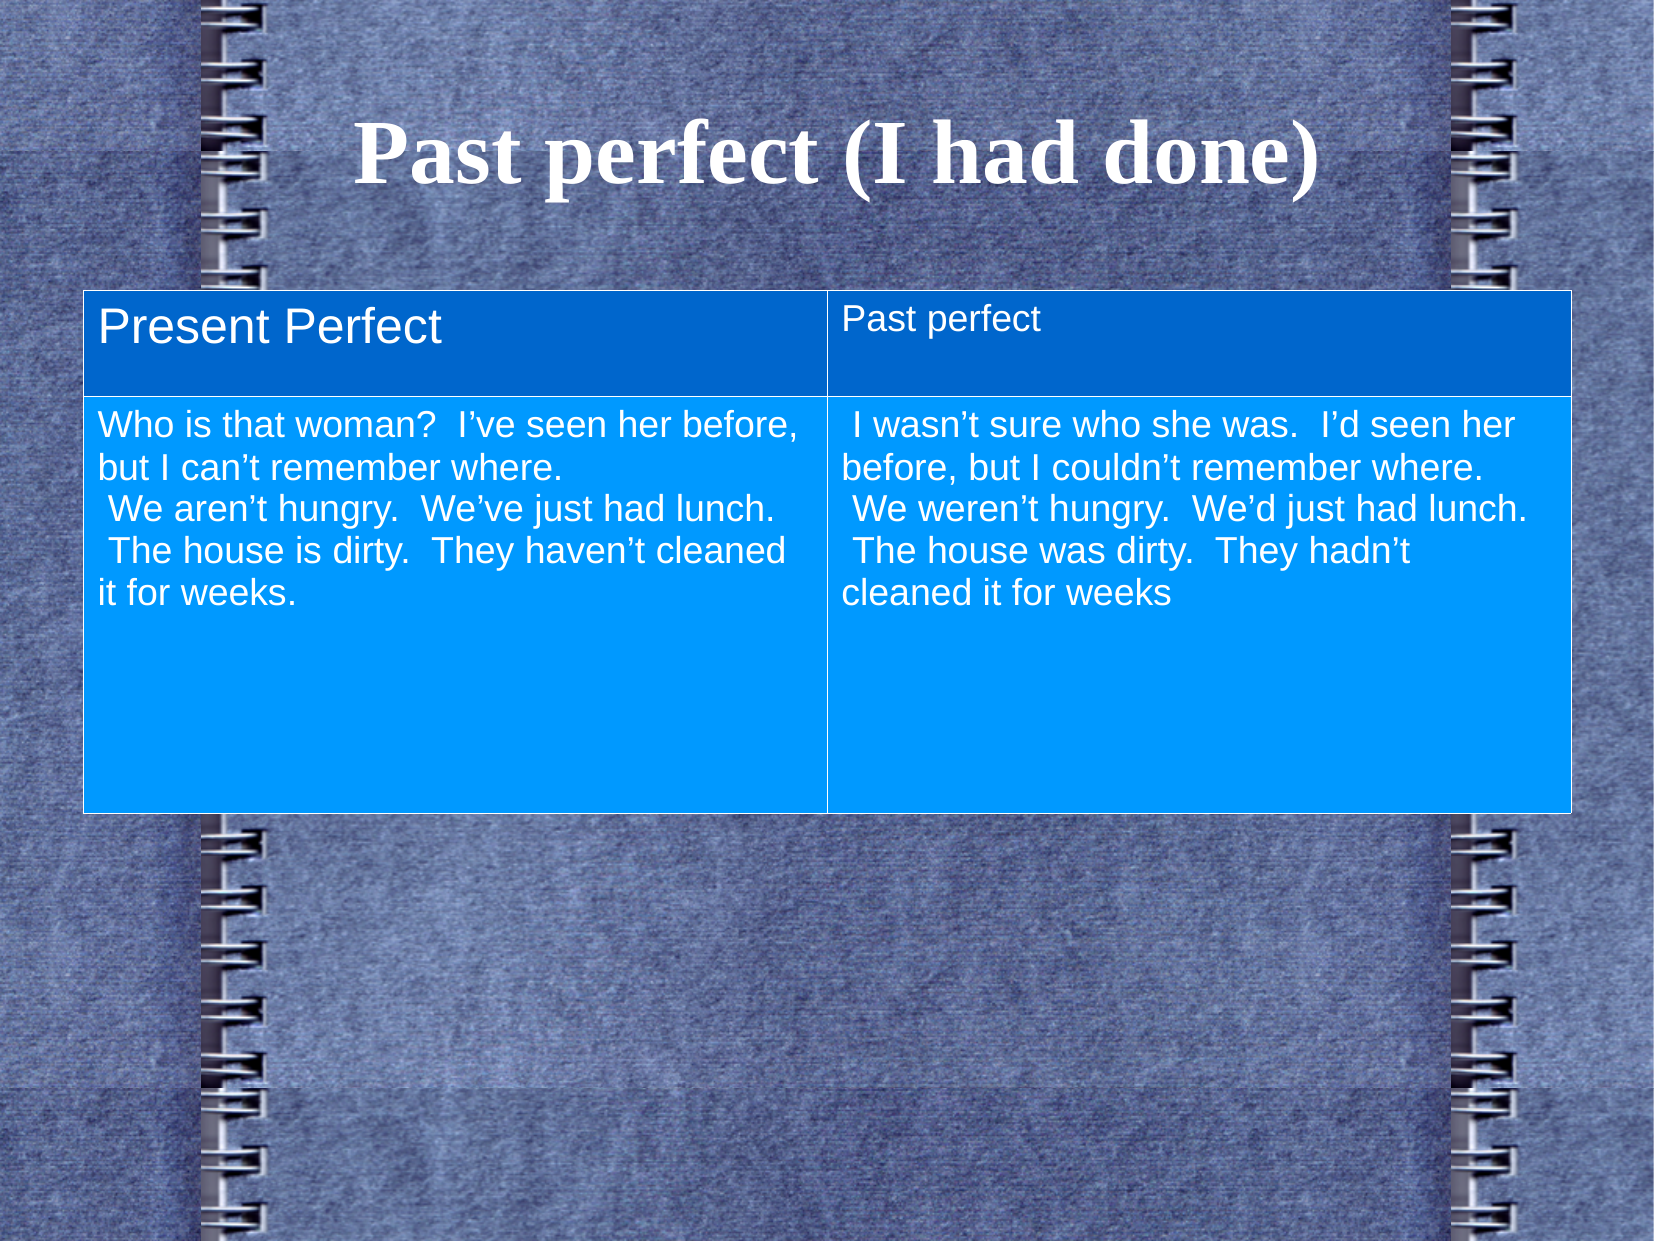

# Past perfect (I had done)
| Present Perfect | Past perfect |
| --- | --- |
| Who is that woman? I’ve seen her before, but I can’t remember where. We aren’t hungry. We’ve just had lunch. The house is dirty. They haven’t cleaned it for weeks. | I wasn’t sure who she was. I’d seen her before, but I couldn’t remember where. We weren’t hungry. We’d just had lunch. The house was dirty. They hadn’t cleaned it for weeks |